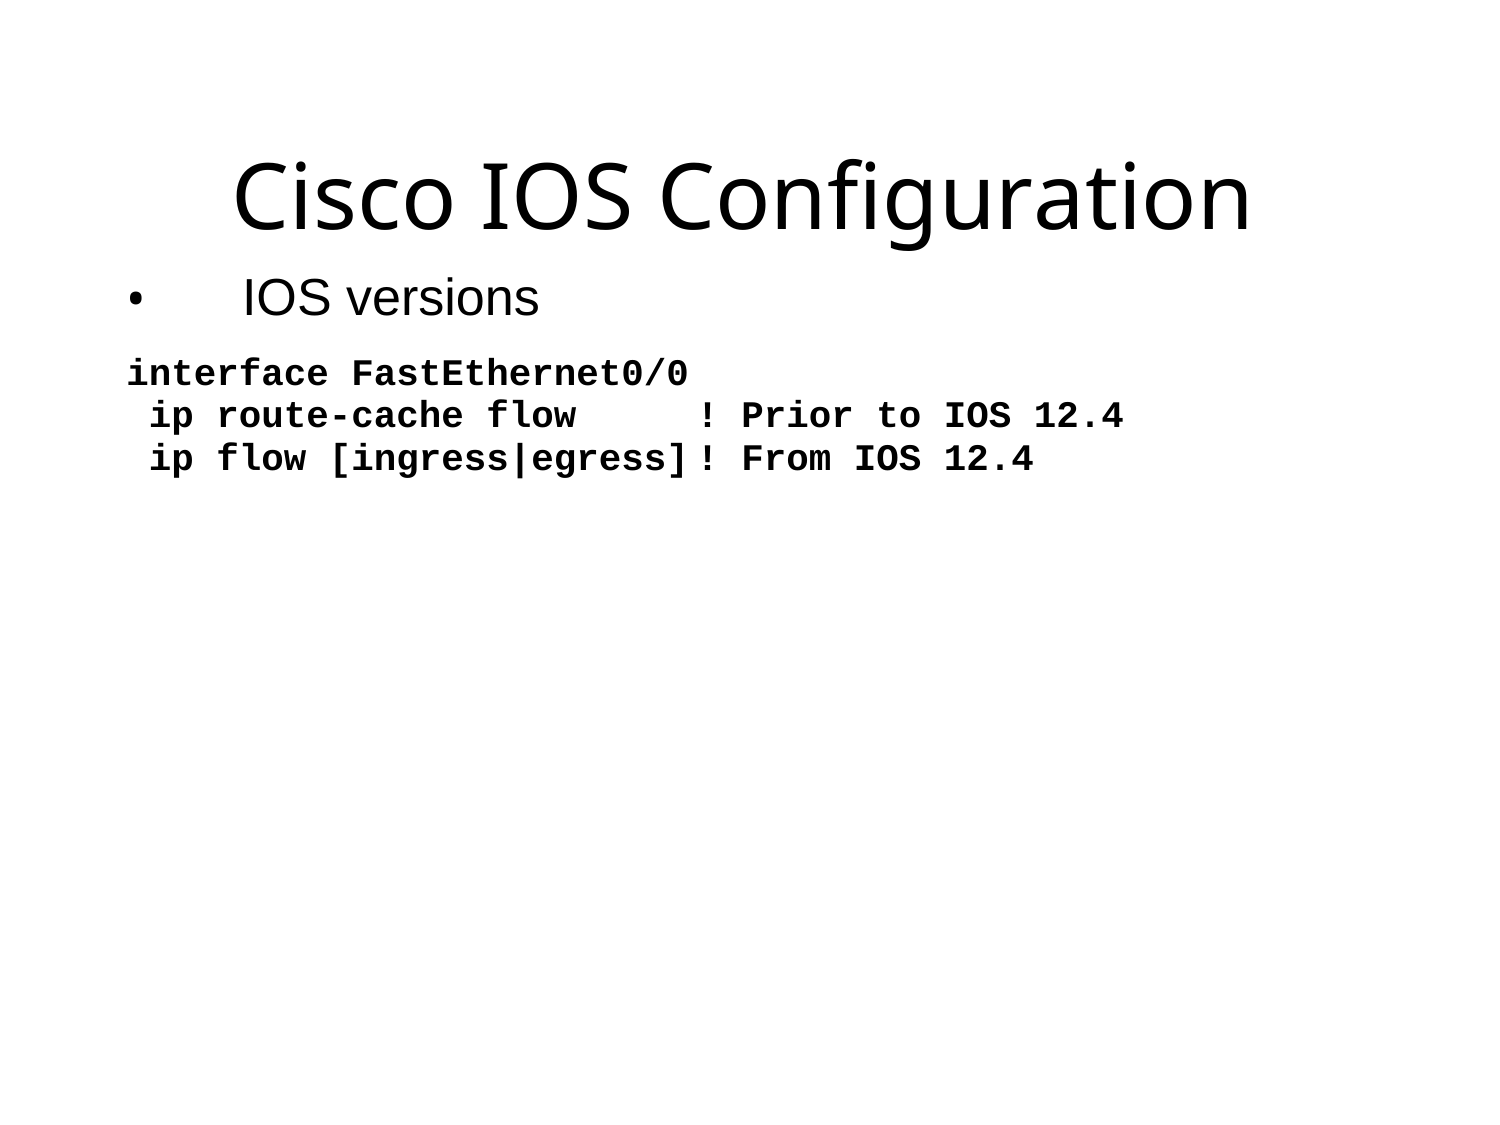

# Cisco IOS Configuration
IOS versions
interface FastEthernet0/0
 ip route-cache flow	 	! Prior to IOS 12.4
 ip flow [ingress|egress]	! From IOS 12.4